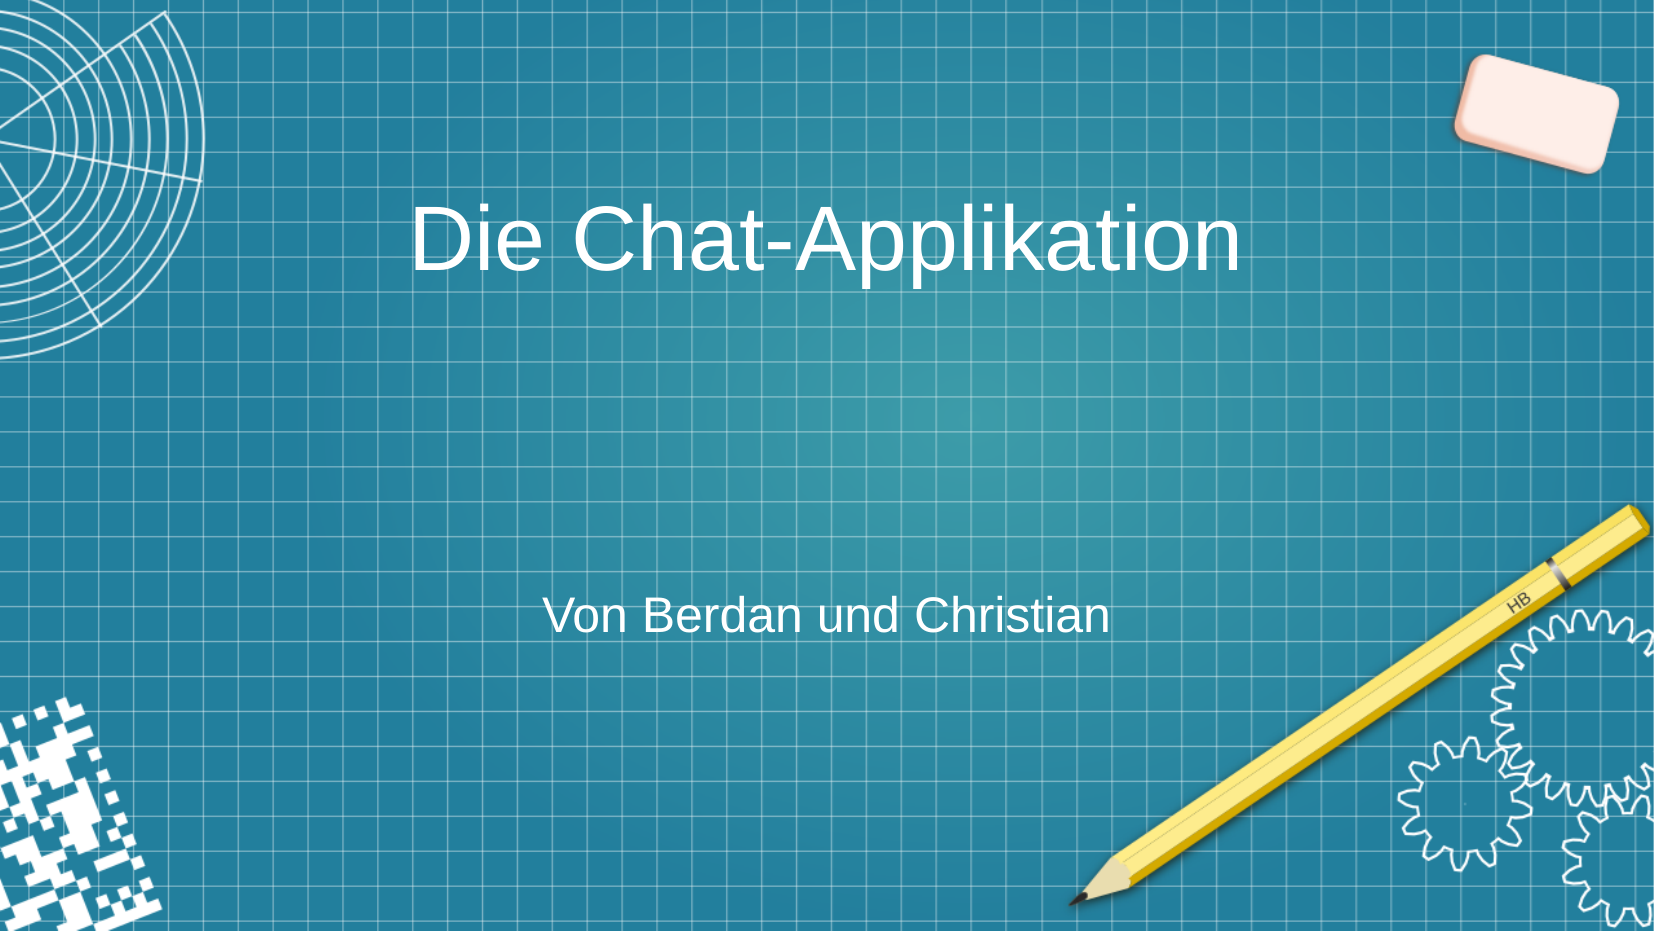

# Die Chat-Applikation
Von Berdan und Christian